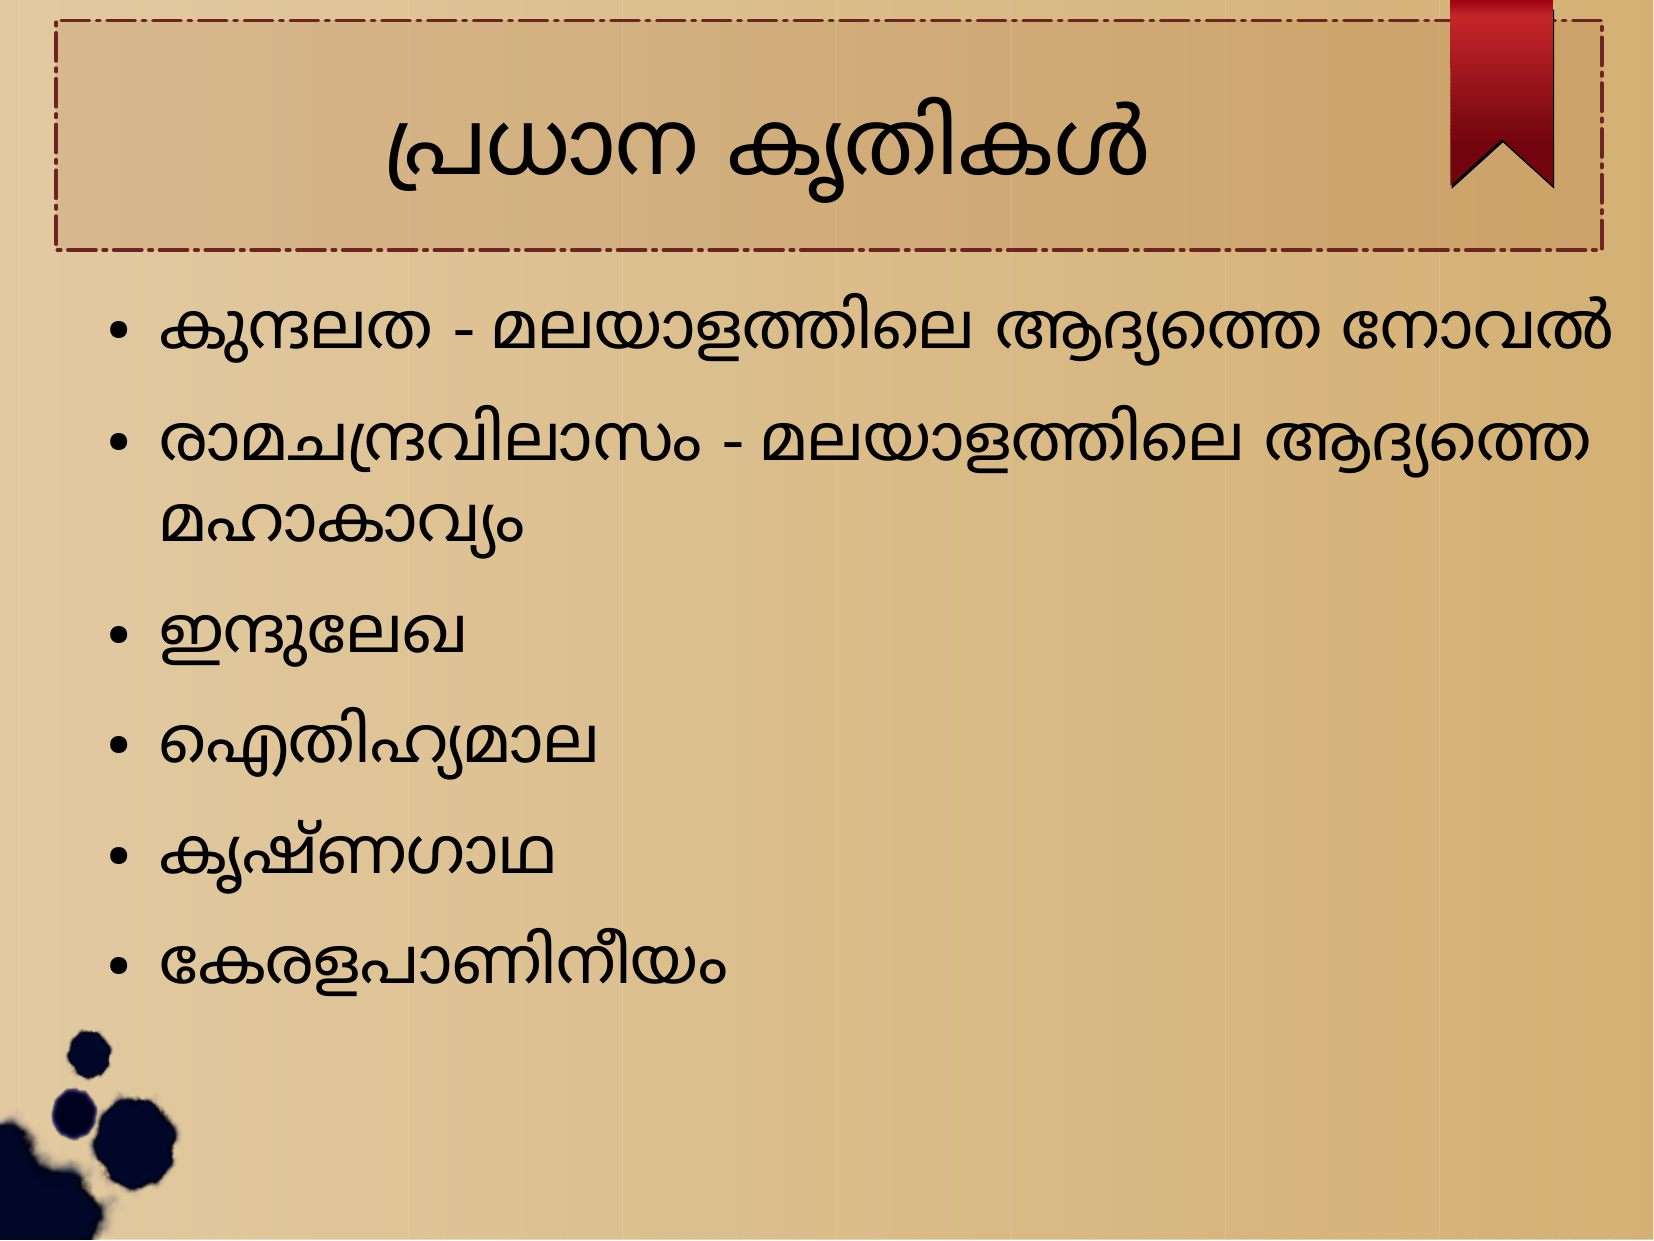

# പ്രധാന കൃതികൾ
കുന്ദലത - മലയാളത്തിലെ ആദ്യത്തെ നോവൽ
രാമചന്ദ്രവിലാസം - മലയാളത്തിലെ ആദ്യത്തെ മഹാകാവ്യം
ഇന്ദുലേഖ
ഐതിഹ്യമാല
കൃഷ്ണഗാഥ
കേരളപാണിനീയം